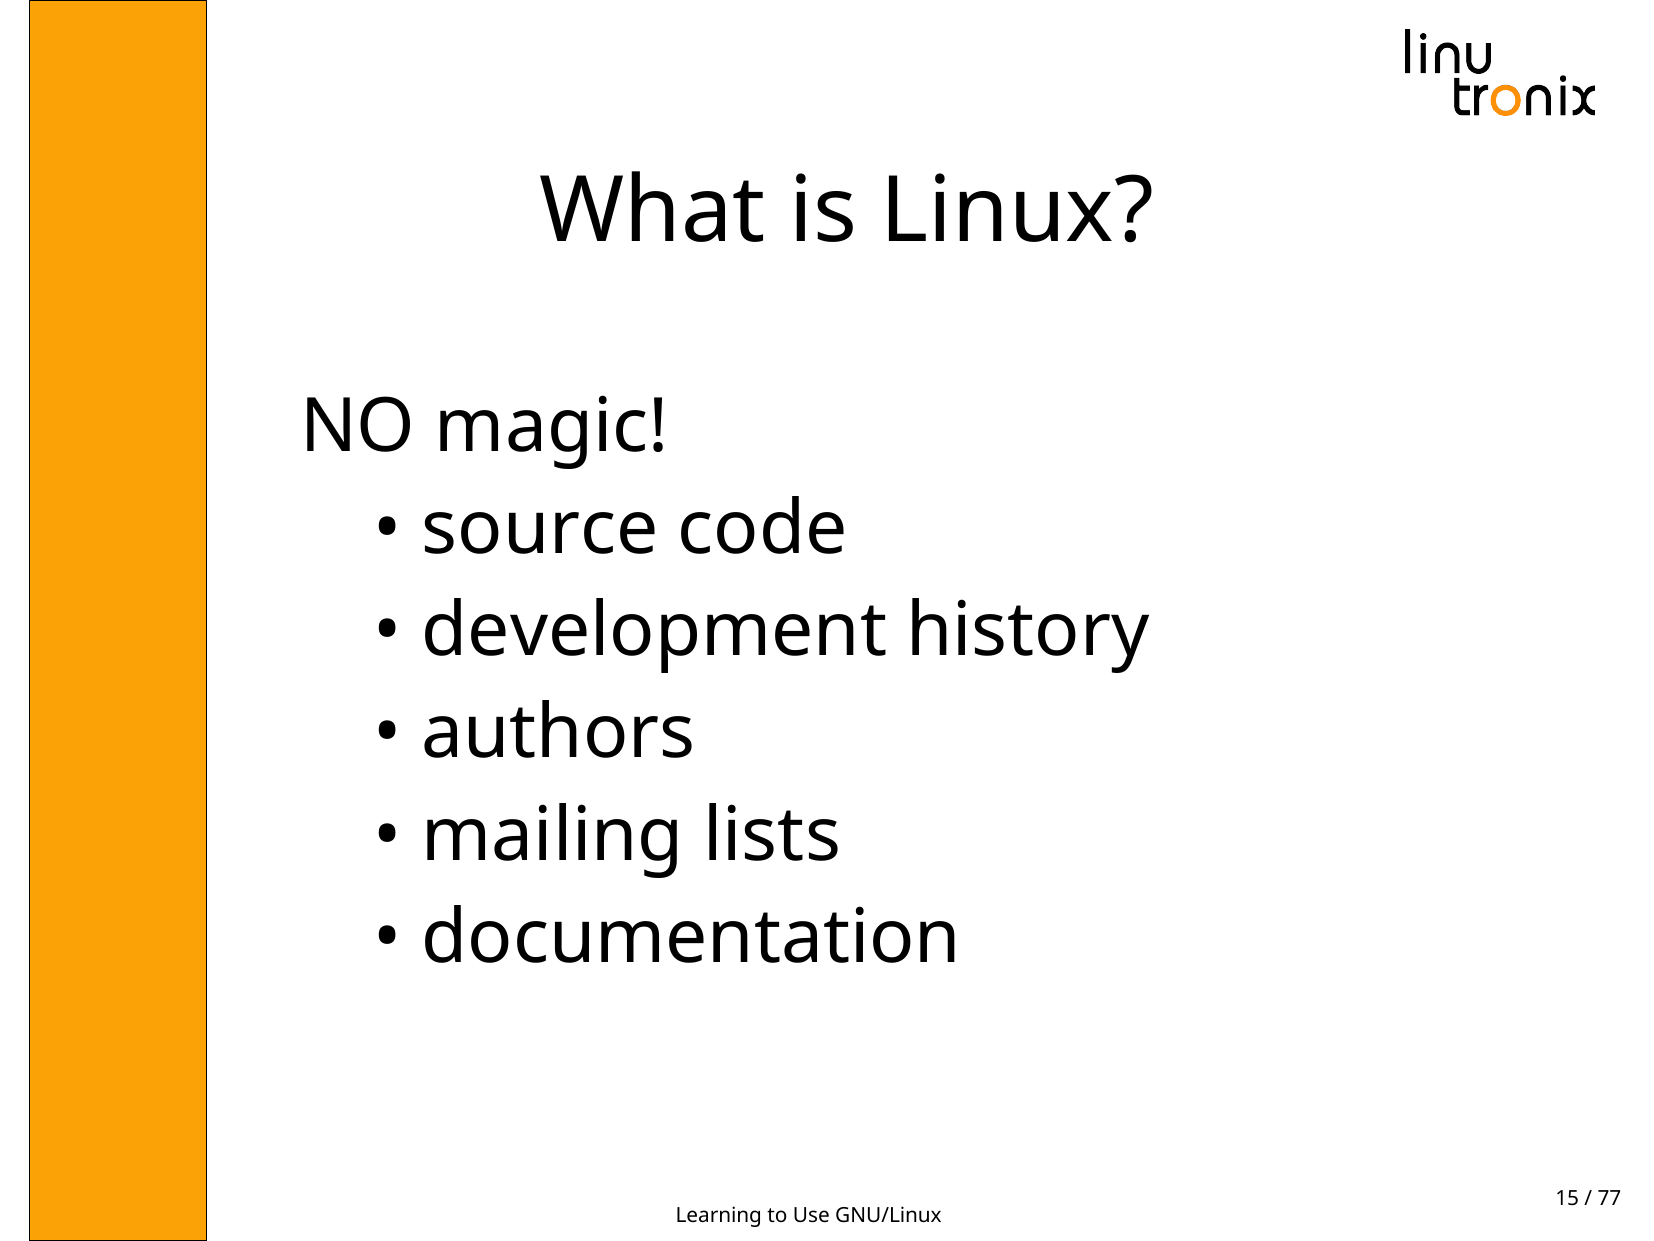

What is Linux?
NO magic!
	• source code
	• development history
	• authors
	• mailing lists
	• documentation
15
Firmenvorstellung Linutronix V3.3